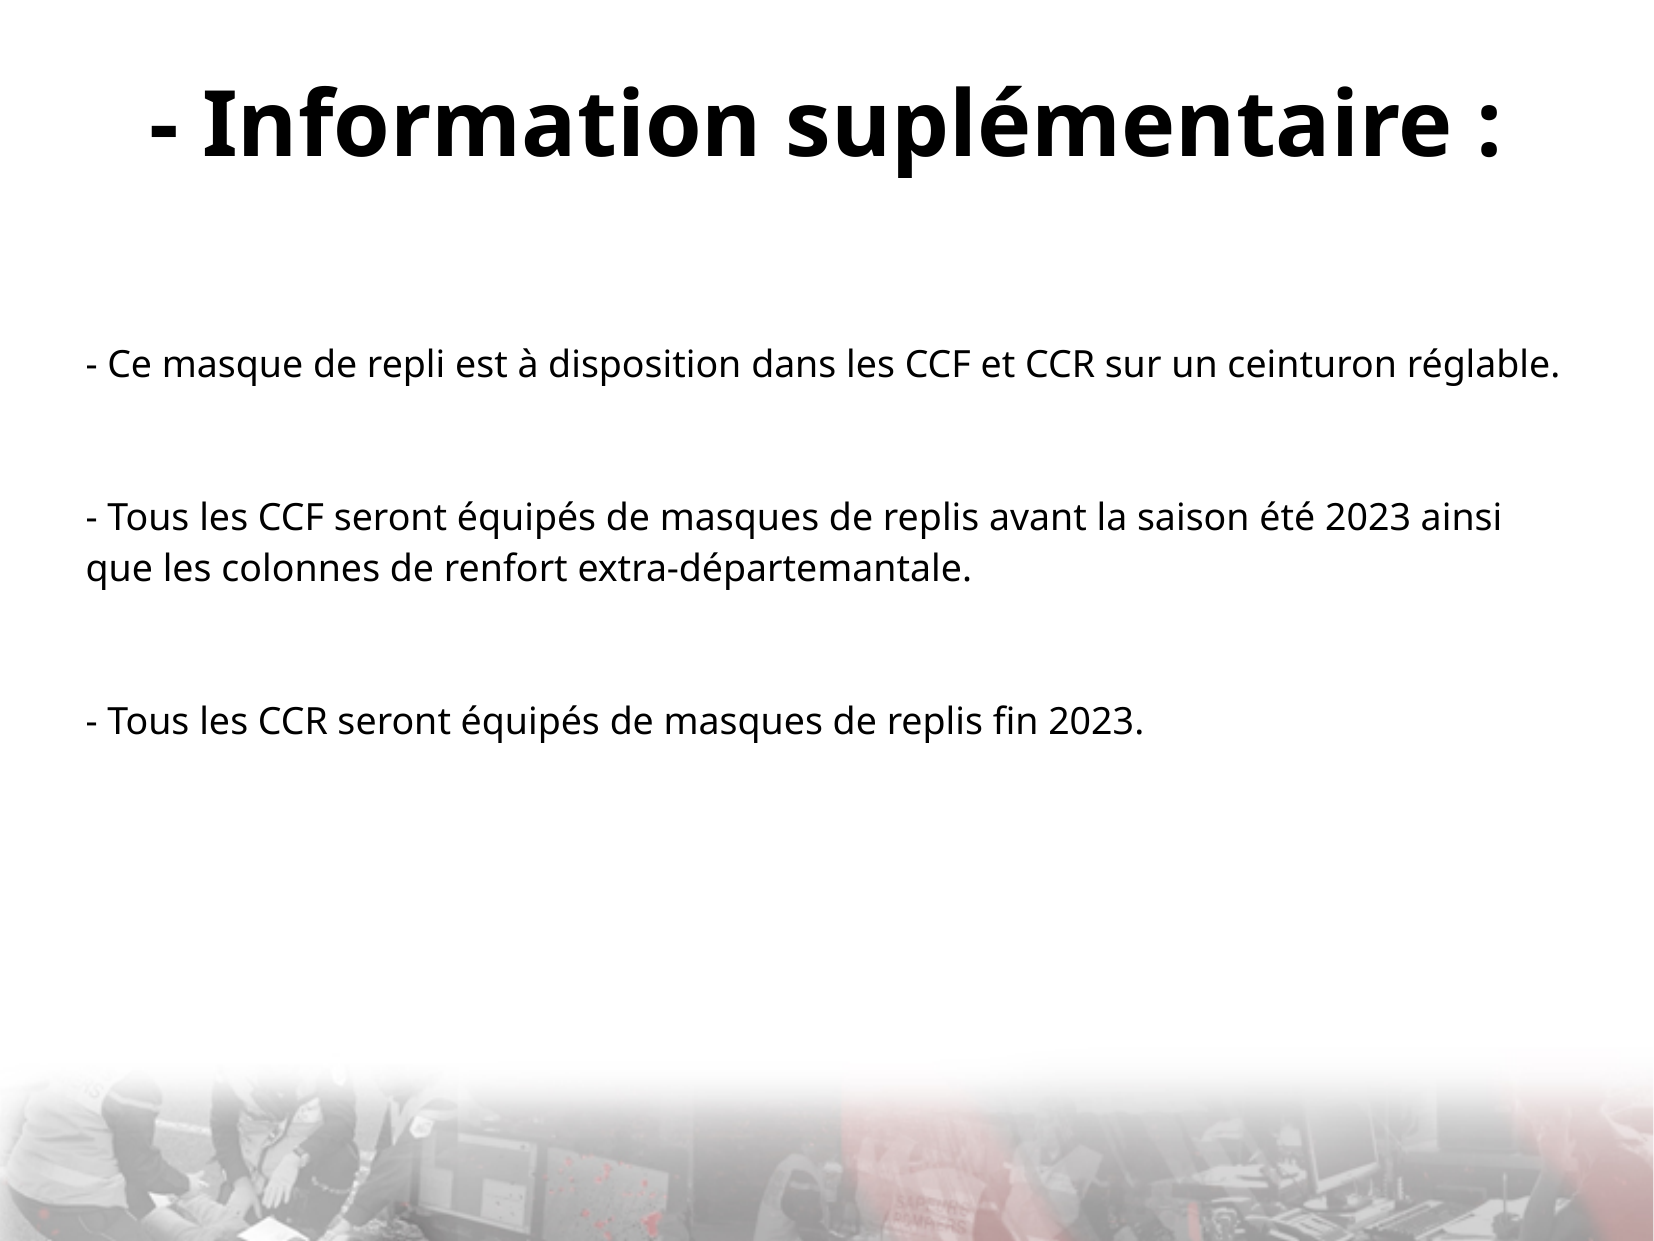

# - Information suplémentaire :
- Ce masque de repli est à disposition dans les CCF et CCR sur un ceinturon réglable.
- Tous les CCF seront équipés de masques de replis avant la saison été 2023 ainsi que les colonnes de renfort extra-départemantale.
- Tous les CCR seront équipés de masques de replis fin 2023.